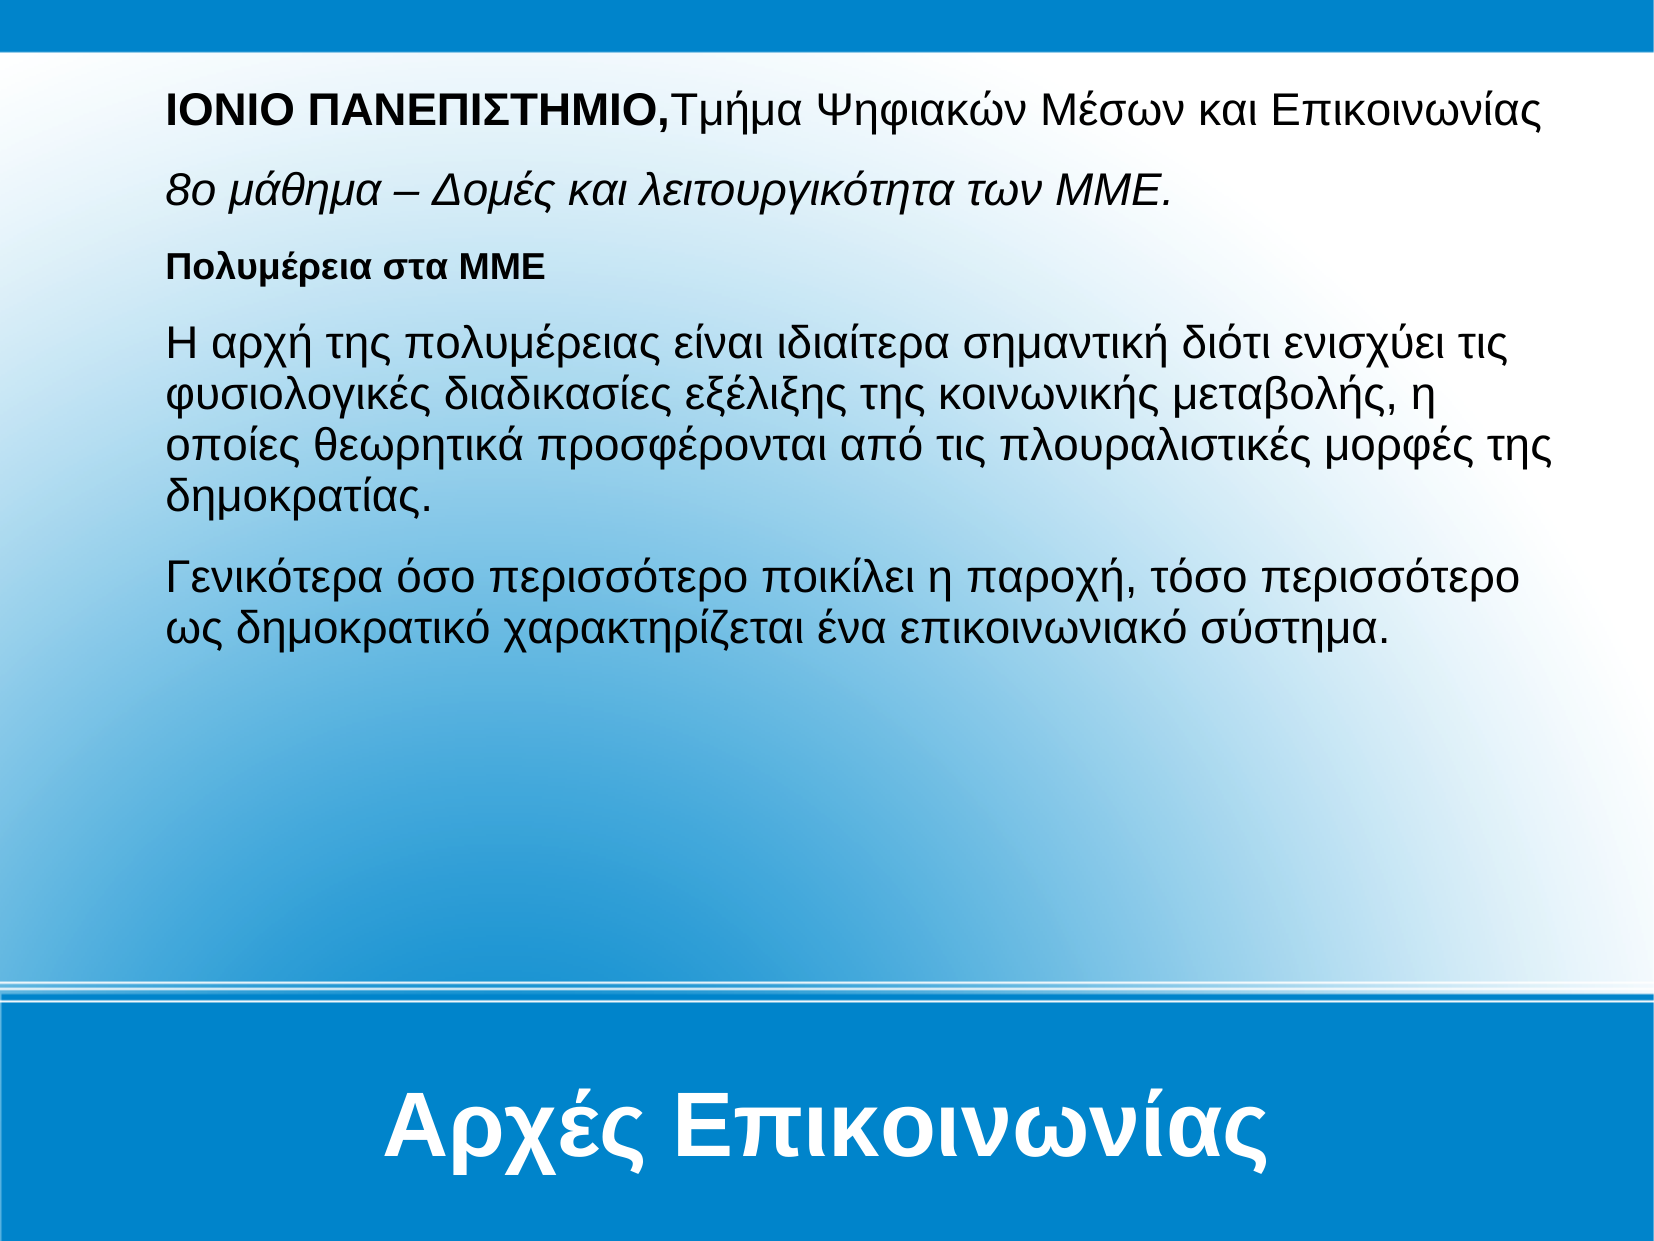

ΙΟΝΙΟ ΠΑΝΕΠΙΣΤΗΜΙΟ,Τμήμα Ψηφιακών Μέσων και Επικοινωνίας
8ο μάθημα – Δομές και λειτουργικότητα των ΜΜΕ.
Πολυμέρεια στα ΜΜΕ
Η αρχή της πολυμέρειας είναι ιδιαίτερα σημαντική διότι ενισχύει τις φυσιολογικές διαδικασίες εξέλιξης της κοινωνικής μεταβολής, η οποίες θεωρητικά προσφέρονται από τις πλουραλιστικές μορφές της δημοκρατίας.
Γενικότερα όσο περισσότερο ποικίλει η παροχή, τόσο περισσότερο ως δημοκρατικό χαρακτηρίζεται ένα επικοινωνιακό σύστημα.
# Αρχές Επικοινωνίας